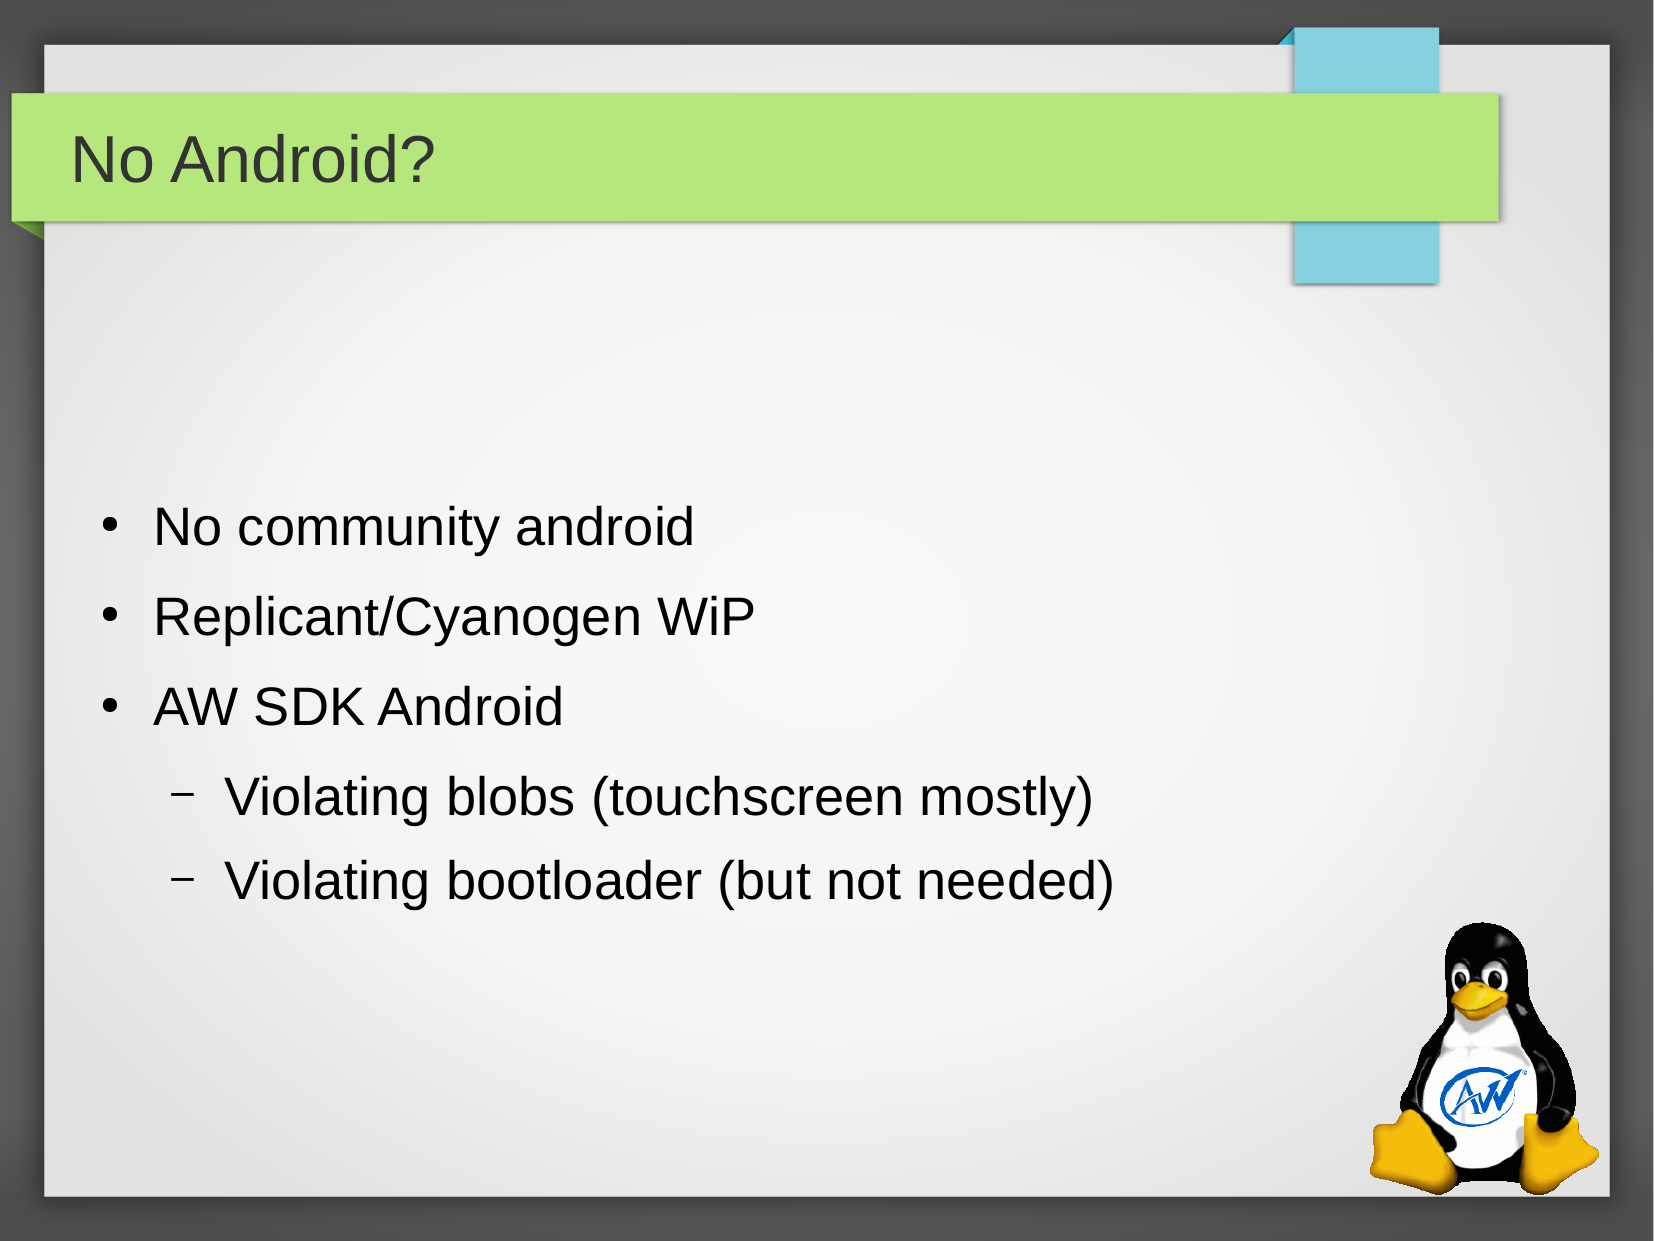

# No Android?
No community android
Replicant/Cyanogen WiP
AW SDK Android
Violating blobs (touchscreen mostly)
Violating bootloader (but not needed)